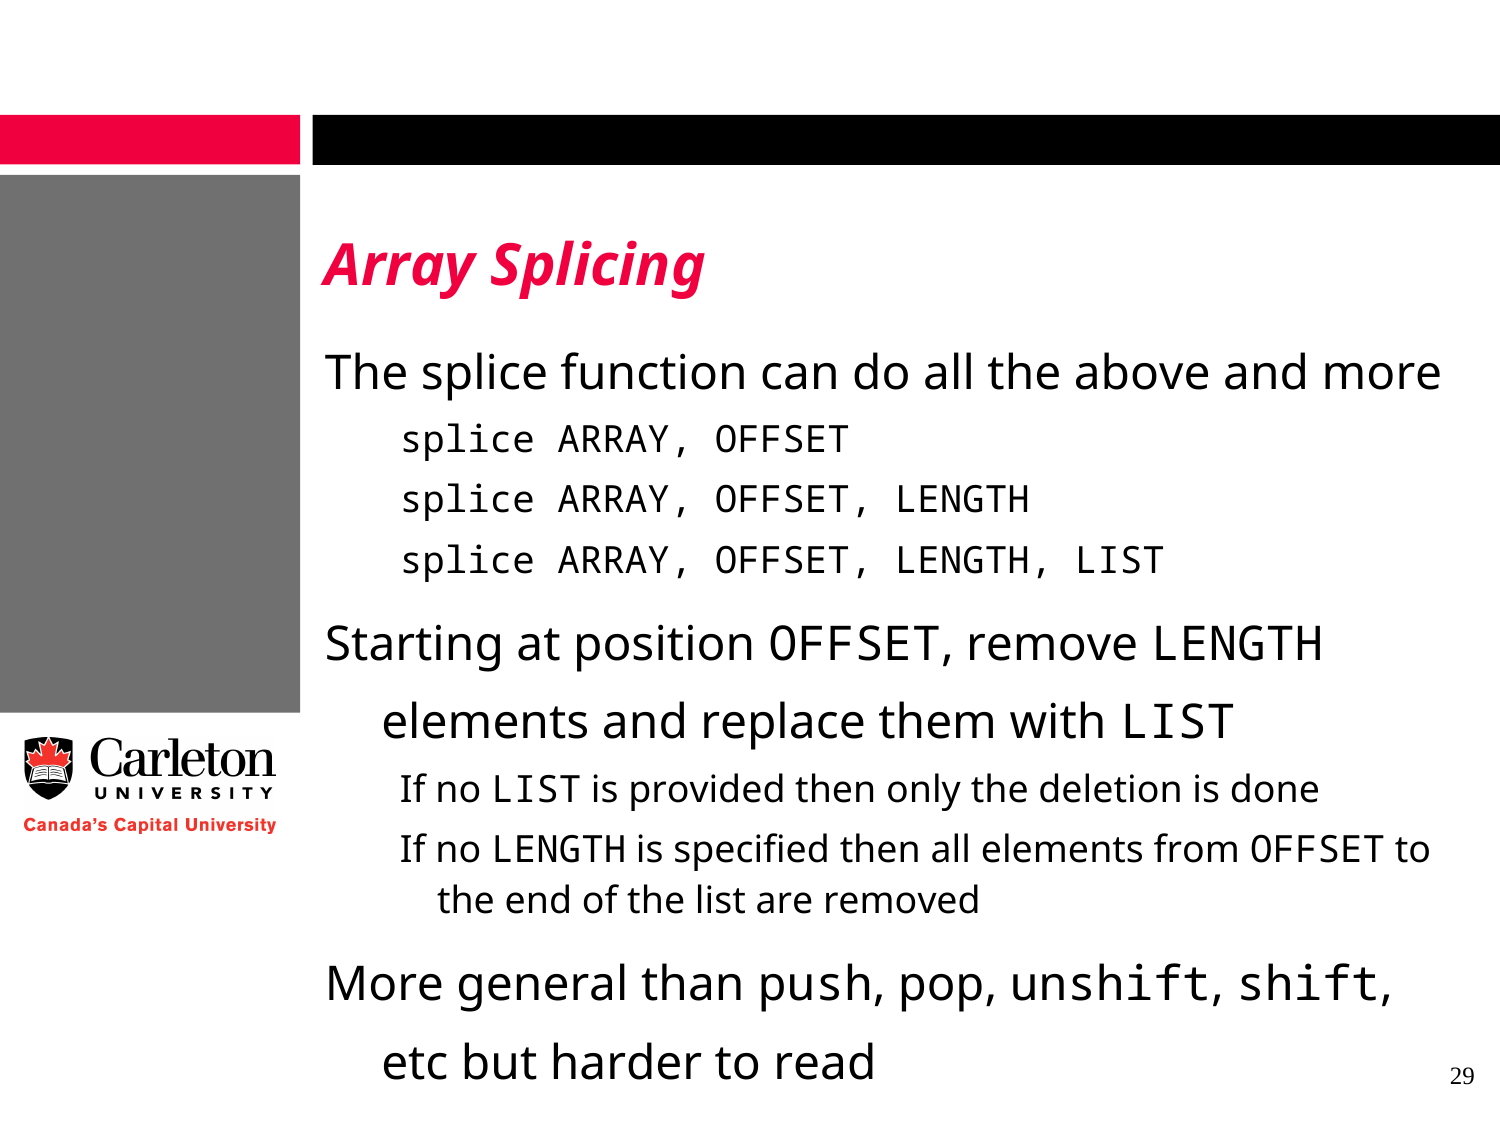

# Array Splicing
The splice function can do all the above and more
splice ARRAY, OFFSET
splice ARRAY, OFFSET, LENGTH
splice ARRAY, OFFSET, LENGTH, LIST
Starting at position OFFSET, remove LENGTH elements and replace them with LIST
If no LIST is provided then only the deletion is done
If no LENGTH is specified then all elements from OFFSET to the end of the list are removed
More general than push, pop, unshift, shift, etc but harder to read
29